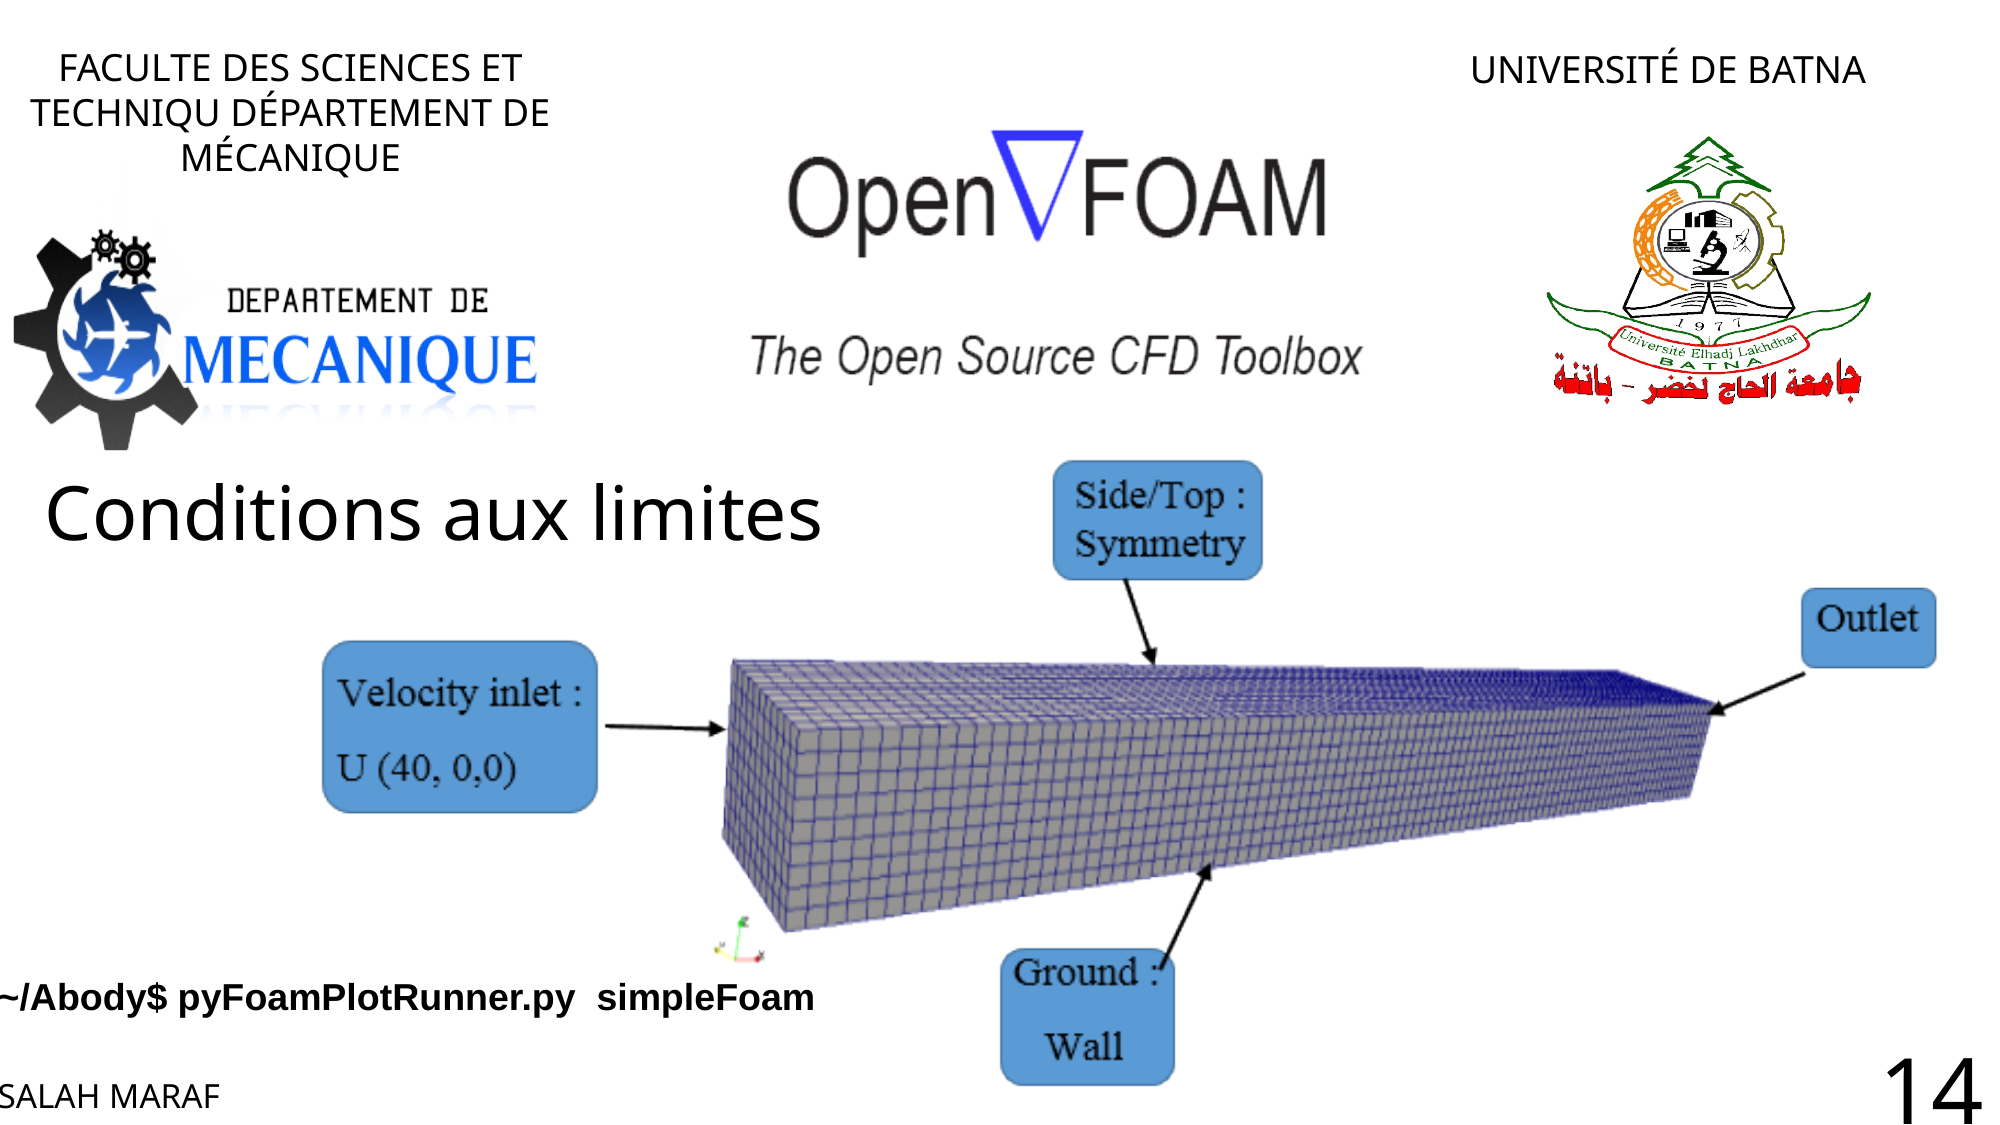

Faculte des Sciences et Techniqu Département de MÉCANIQUE
Université de Batna
Conditions aux limites
~/Abody$ pyFoamPlotRunner.py simpleFoam
SALAH MARAF